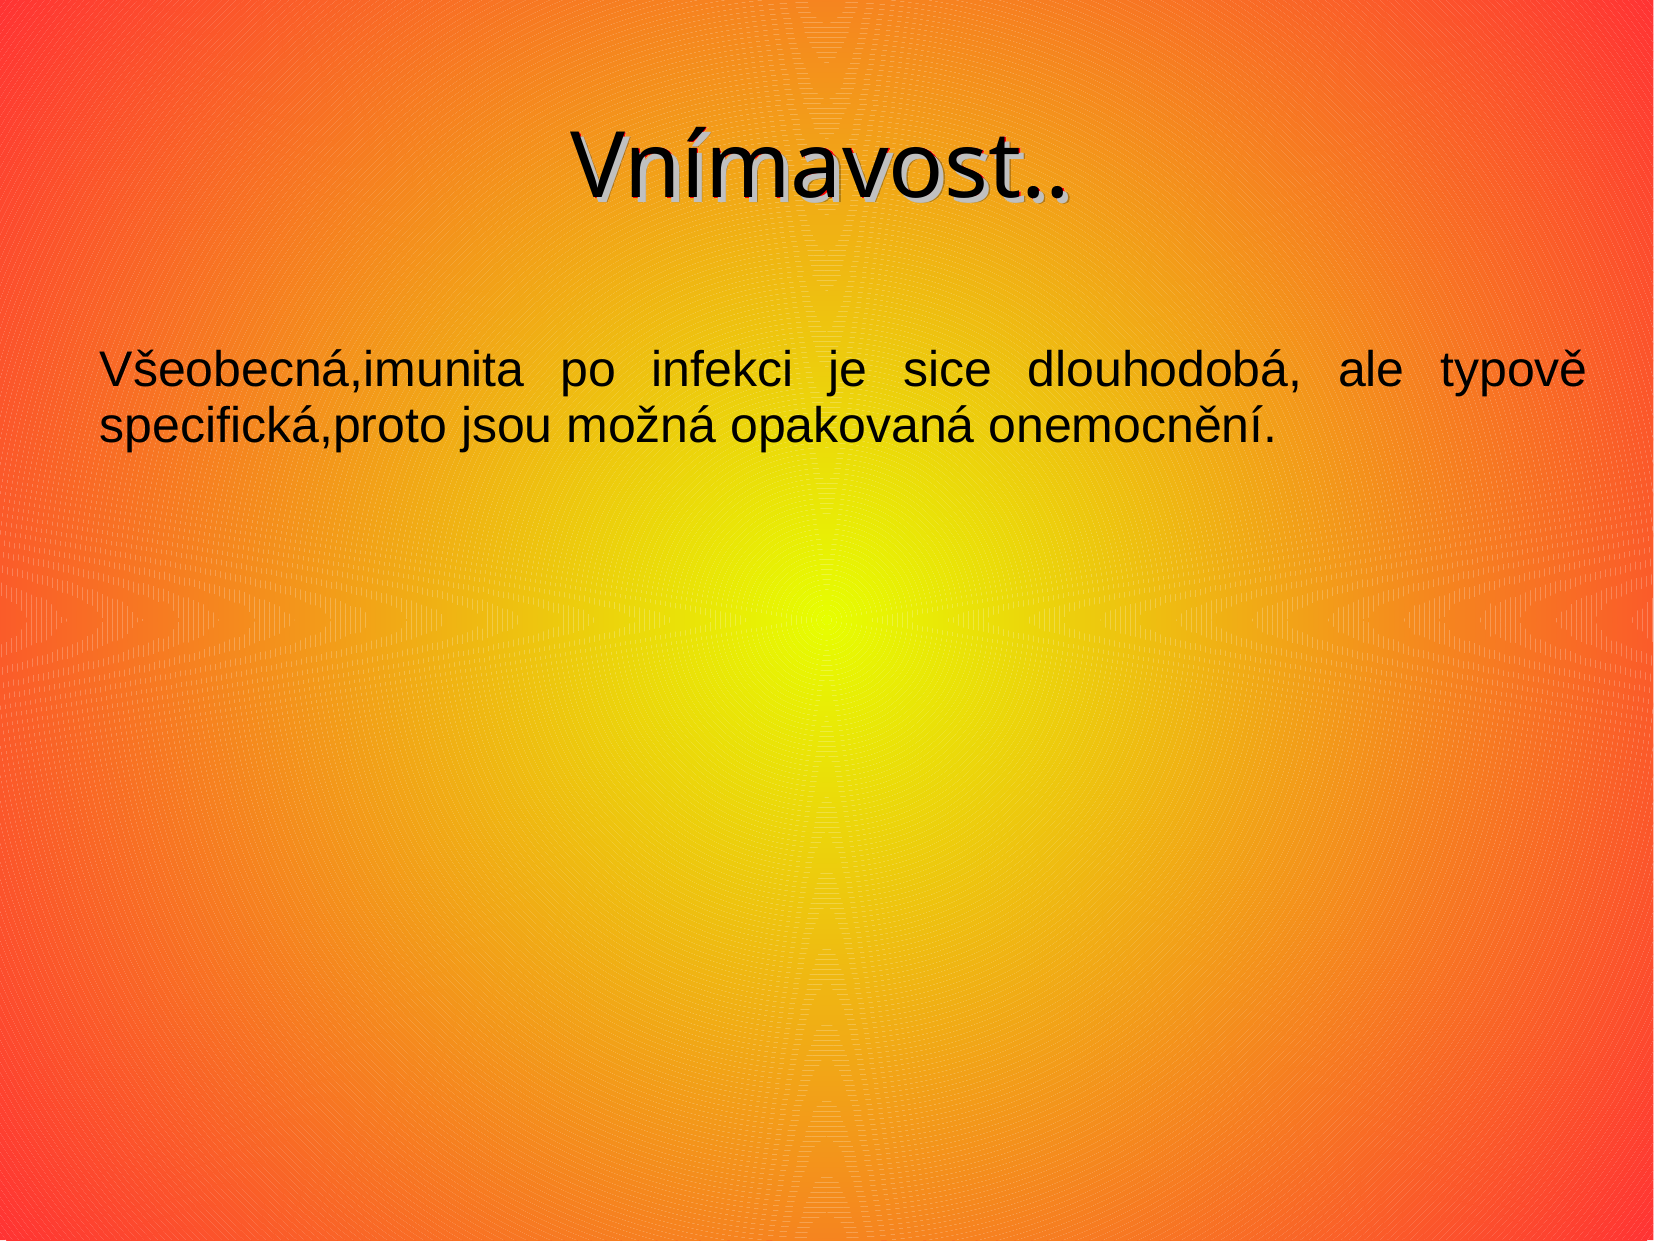

Všeobecná,imunita po infekci je sice dlouhodobá, ale typově specifická,proto jsou možná opakovaná onemocnění.
# Vnímavost..